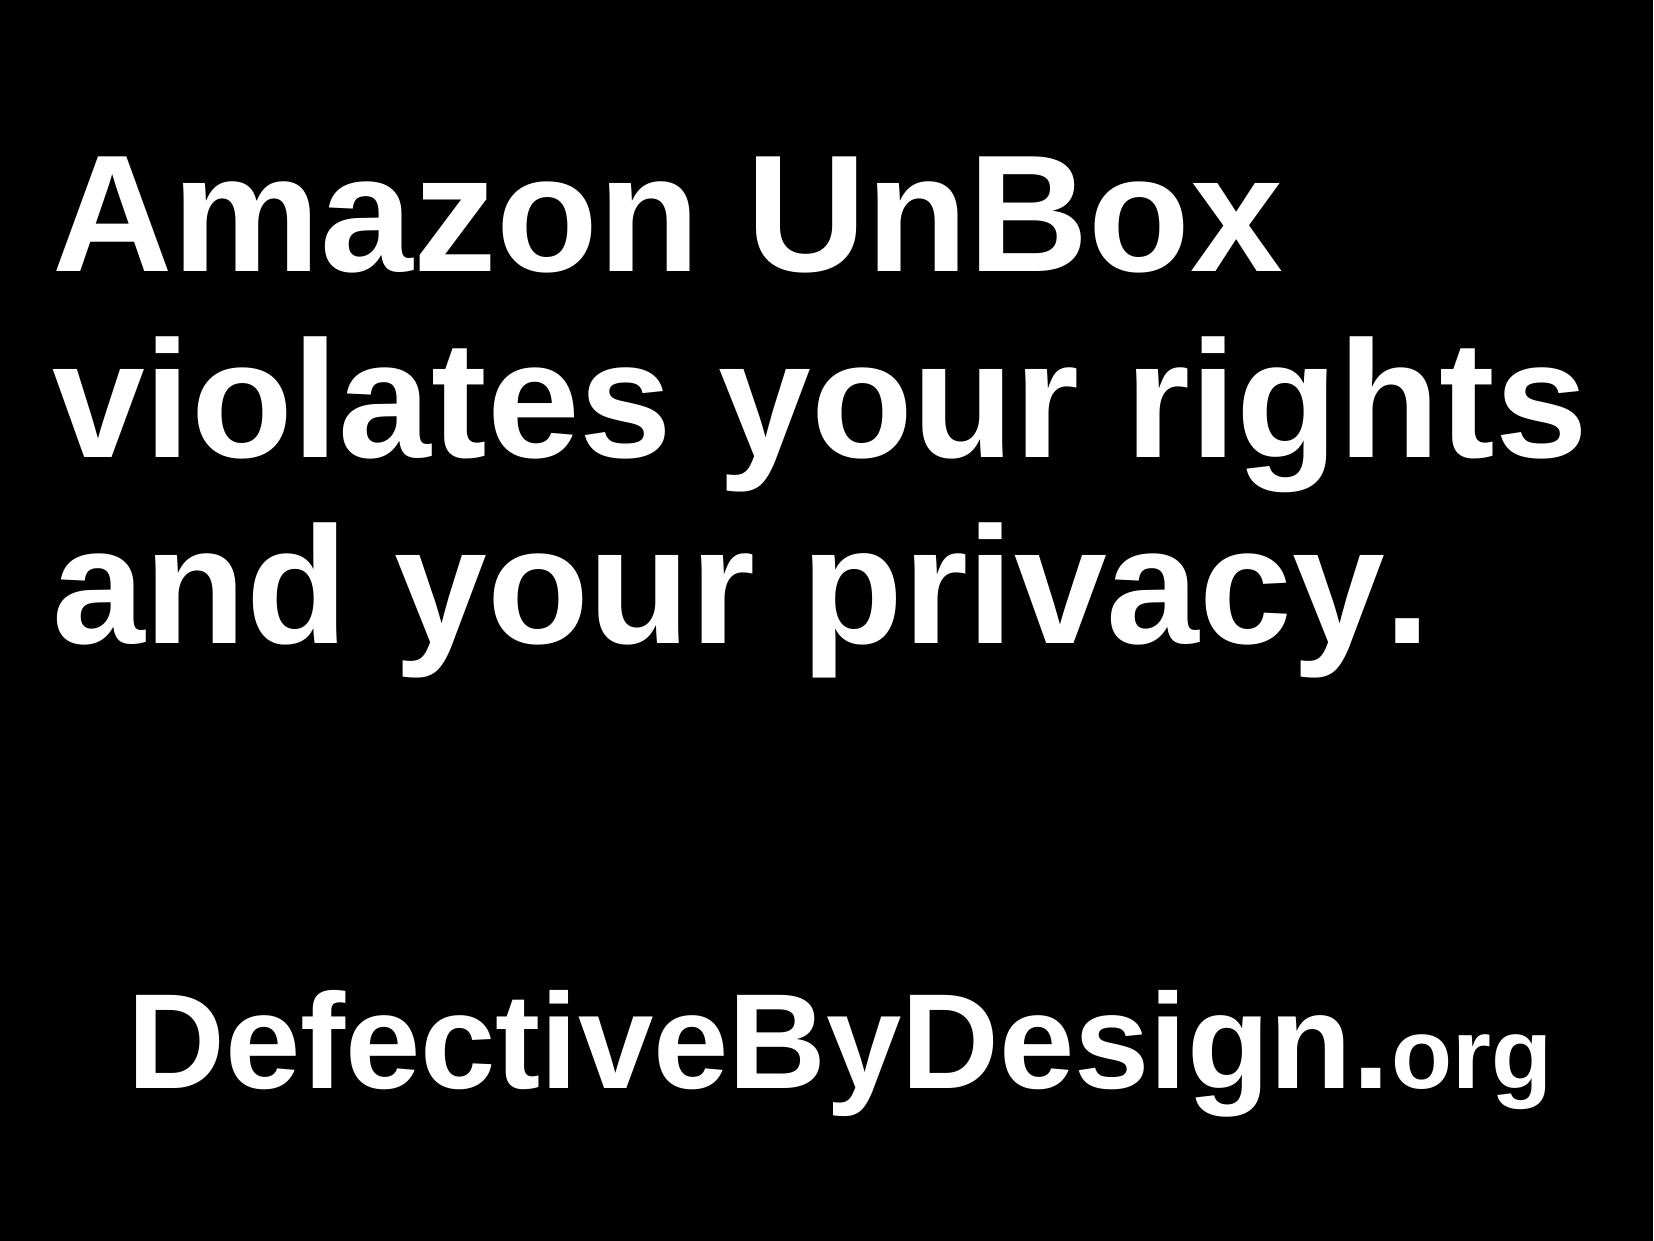

Amazon UnBox violates your rights and your privacy.
DefectiveByDesign.org